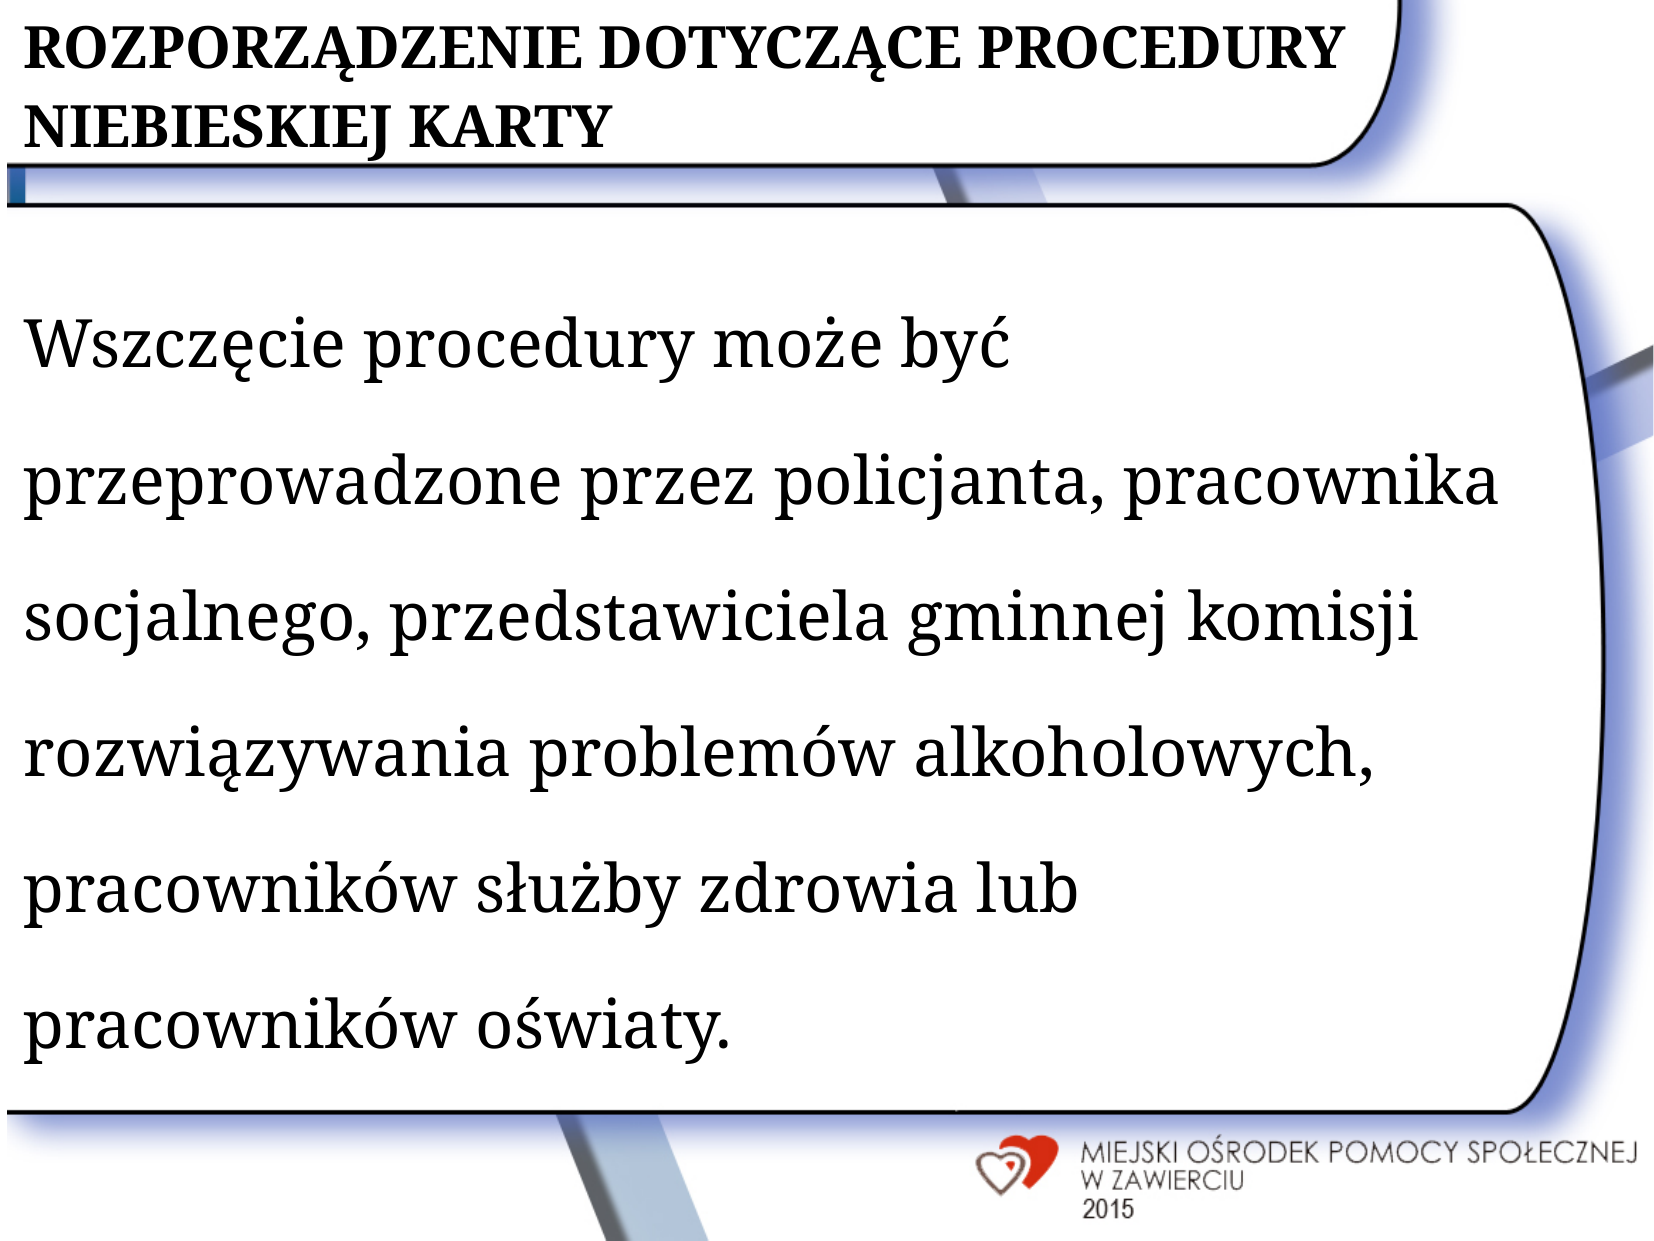

# ROZPORZĄDZENIE DOTYCZĄCE PROCEDURY NIEBIESKIEJ KARTY
Wszczęcie procedury może być przeprowadzone przez policjanta, pracownika socjalnego, przedstawiciela gminnej komisji rozwiązywania problemów alkoholowych, pracowników służby zdrowia lub pracowników oświaty.